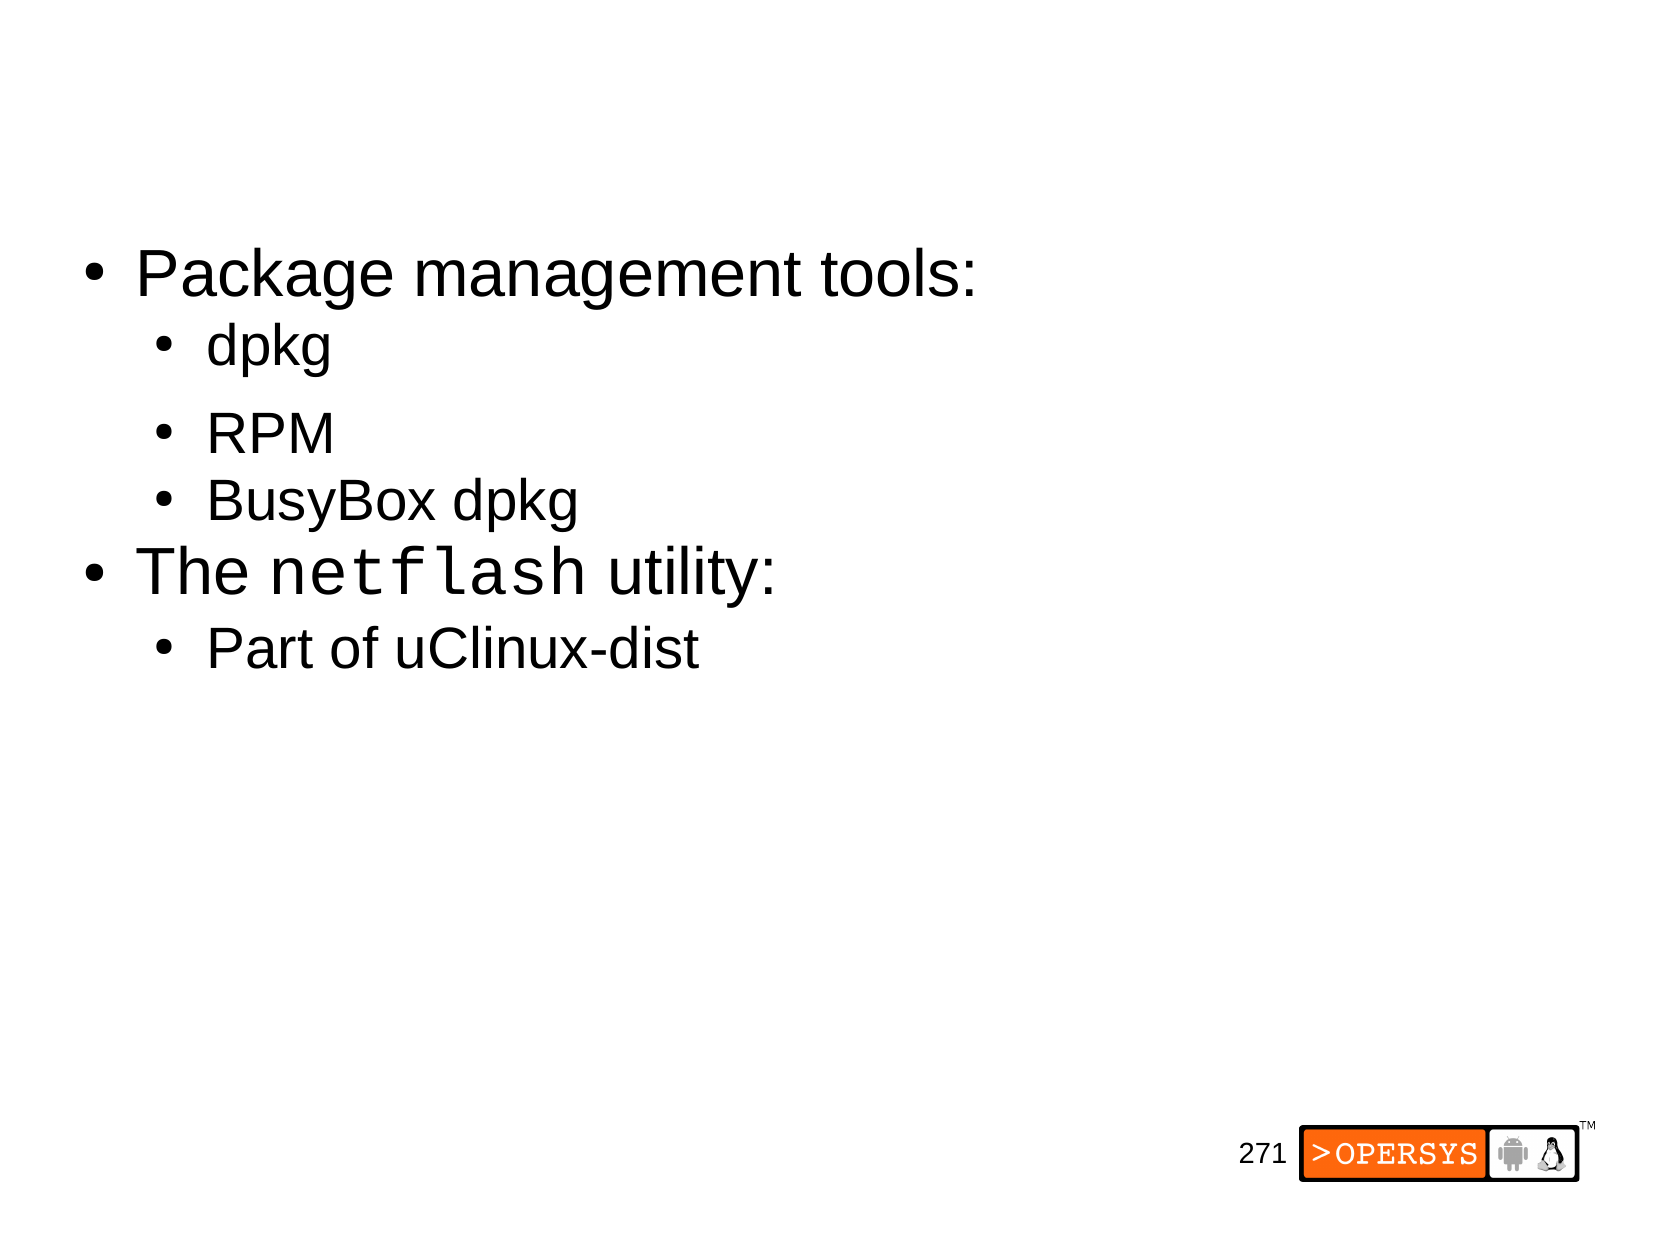

# Package management tools:
dpkg
RPM
BusyBox dpkg
The netflash utility:
Part of uClinux-dist